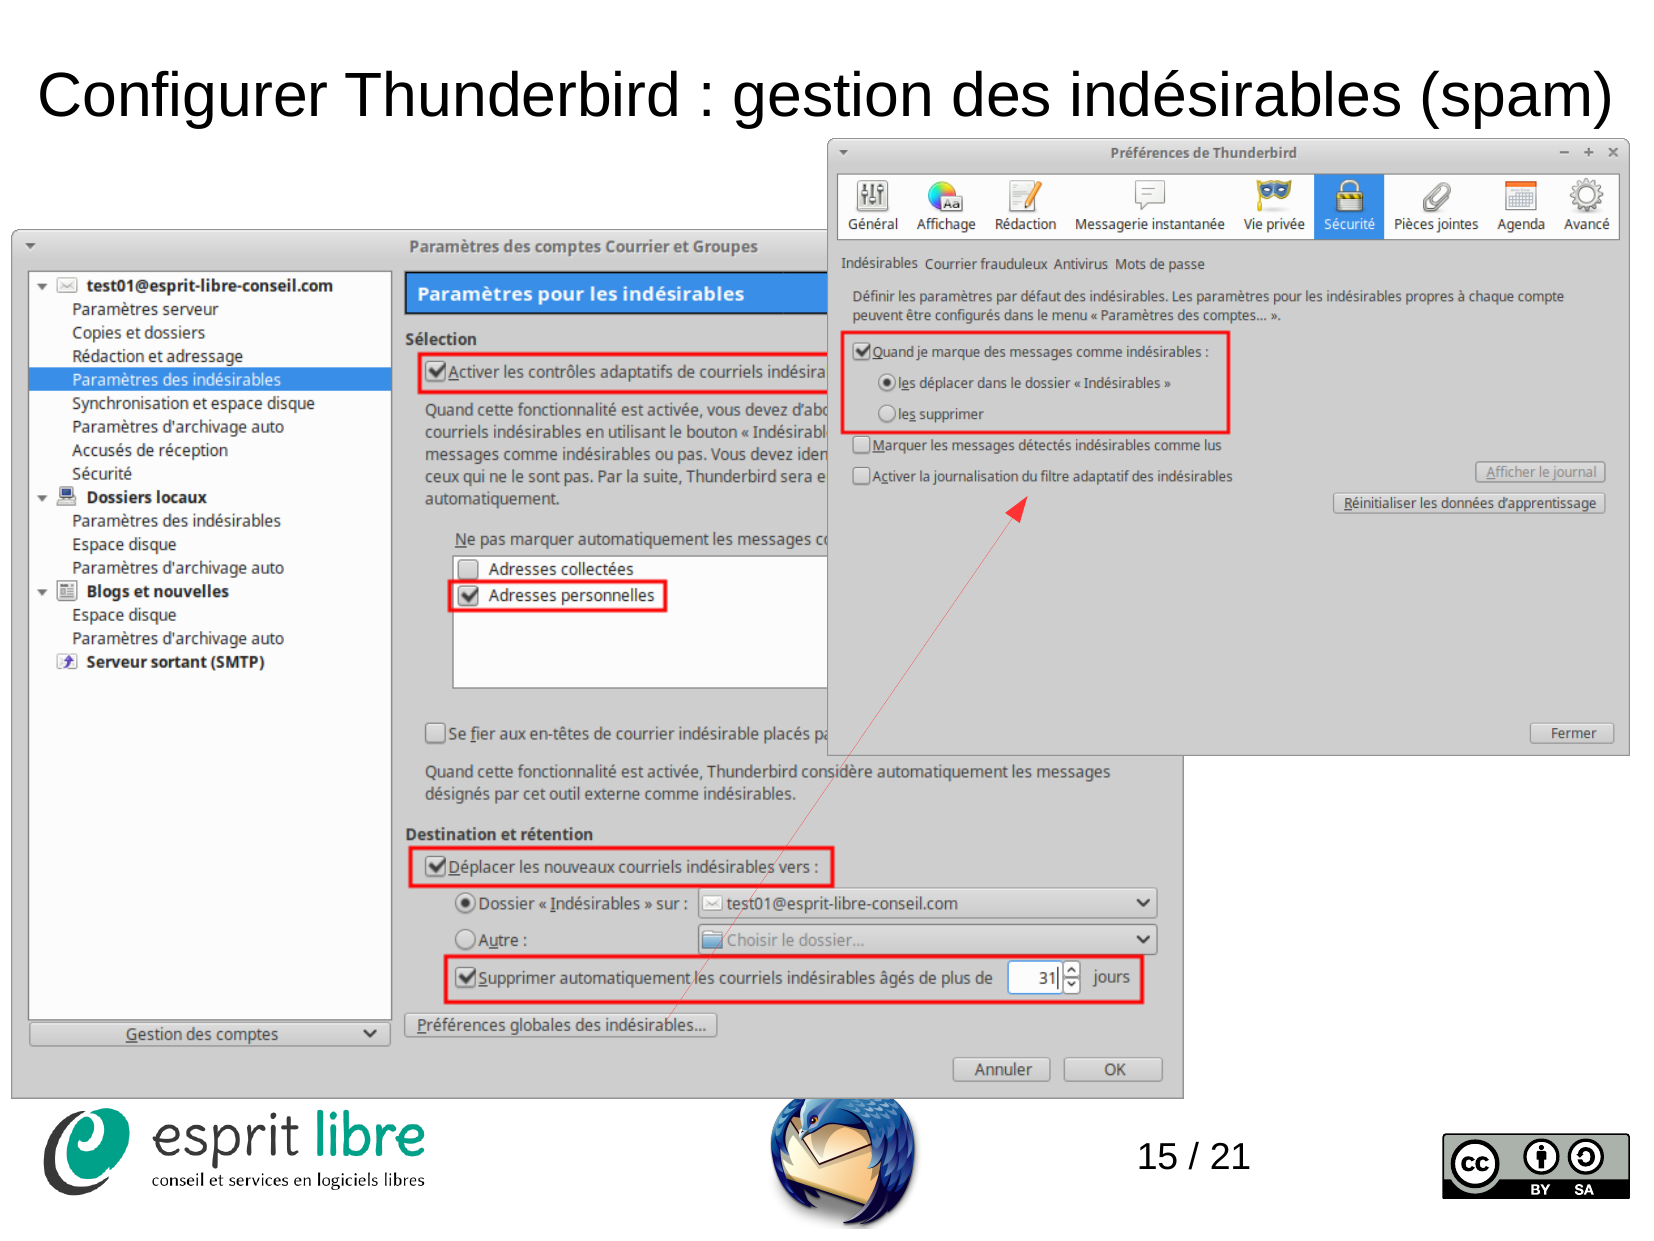

# Configurer Thunderbird : gestion des indésirables (spam)